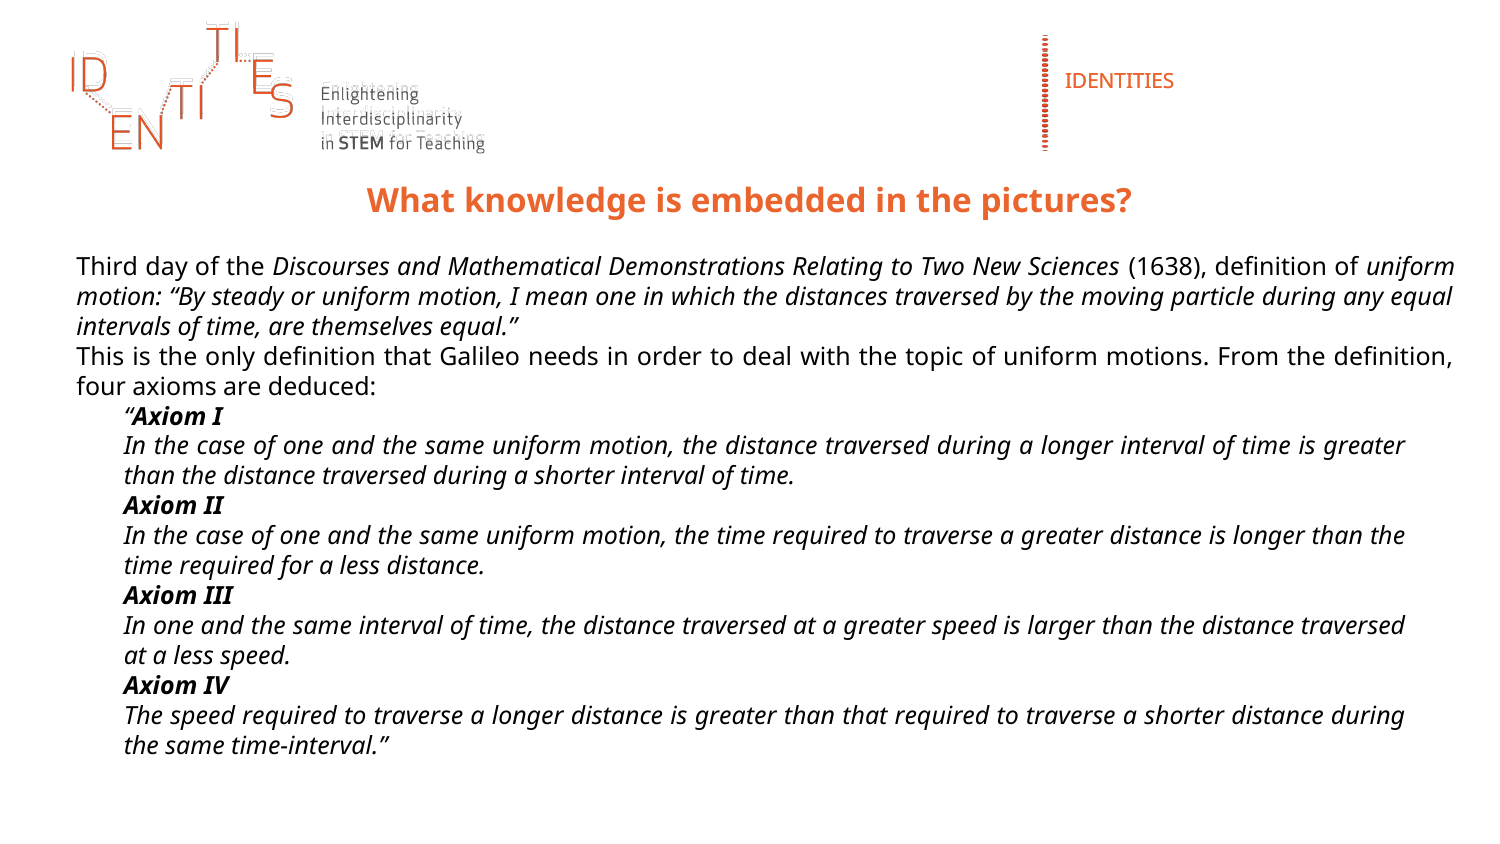

IDENTITIES
IDENTITIES
What knowledge is embedded in the pictures?
Third day of the Discourses and Mathematical Demonstrations Relating to Two New Sciences (1638), definition of uniform motion: “By steady or uniform motion, I mean one in which the distances traversed by the moving particle during any equal intervals of time, are themselves equal.”
This is the only definition that Galileo needs in order to deal with the topic of uniform motions. From the definition, four axioms are deduced:
“Axiom I
In the case of one and the same uniform motion, the distance traversed during a longer interval of time is greater than the distance traversed during a shorter interval of time.
Axiom II
In the case of one and the same uniform motion, the time required to traverse a greater distance is longer than the time required for a less distance.
Axiom III
In one and the same interval of time, the distance traversed at a greater speed is larger than the distance traversed at a less speed.
Axiom IV
The speed required to traverse a longer distance is greater than that required to traverse a shorter distance during the same time-interval.”